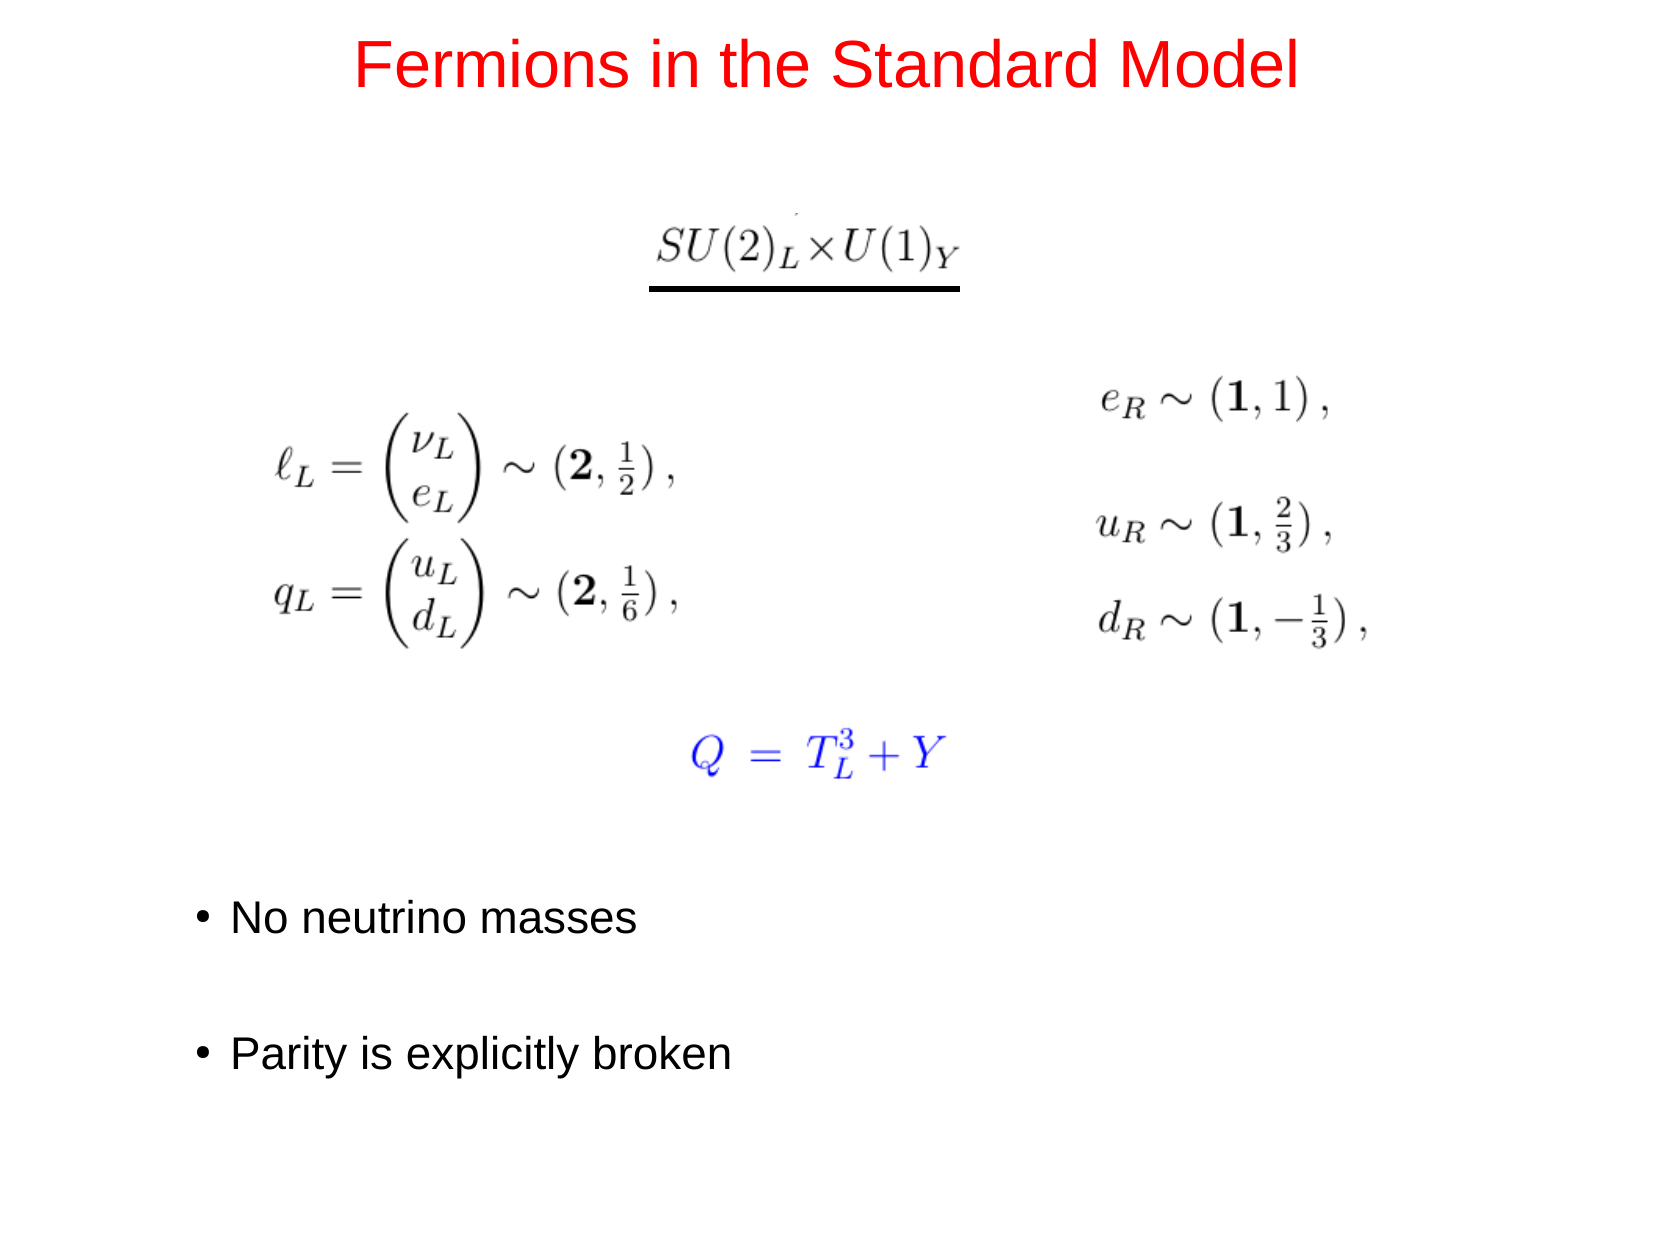

# Fermions in the Standard Model
No neutrino masses
Parity is explicitly broken